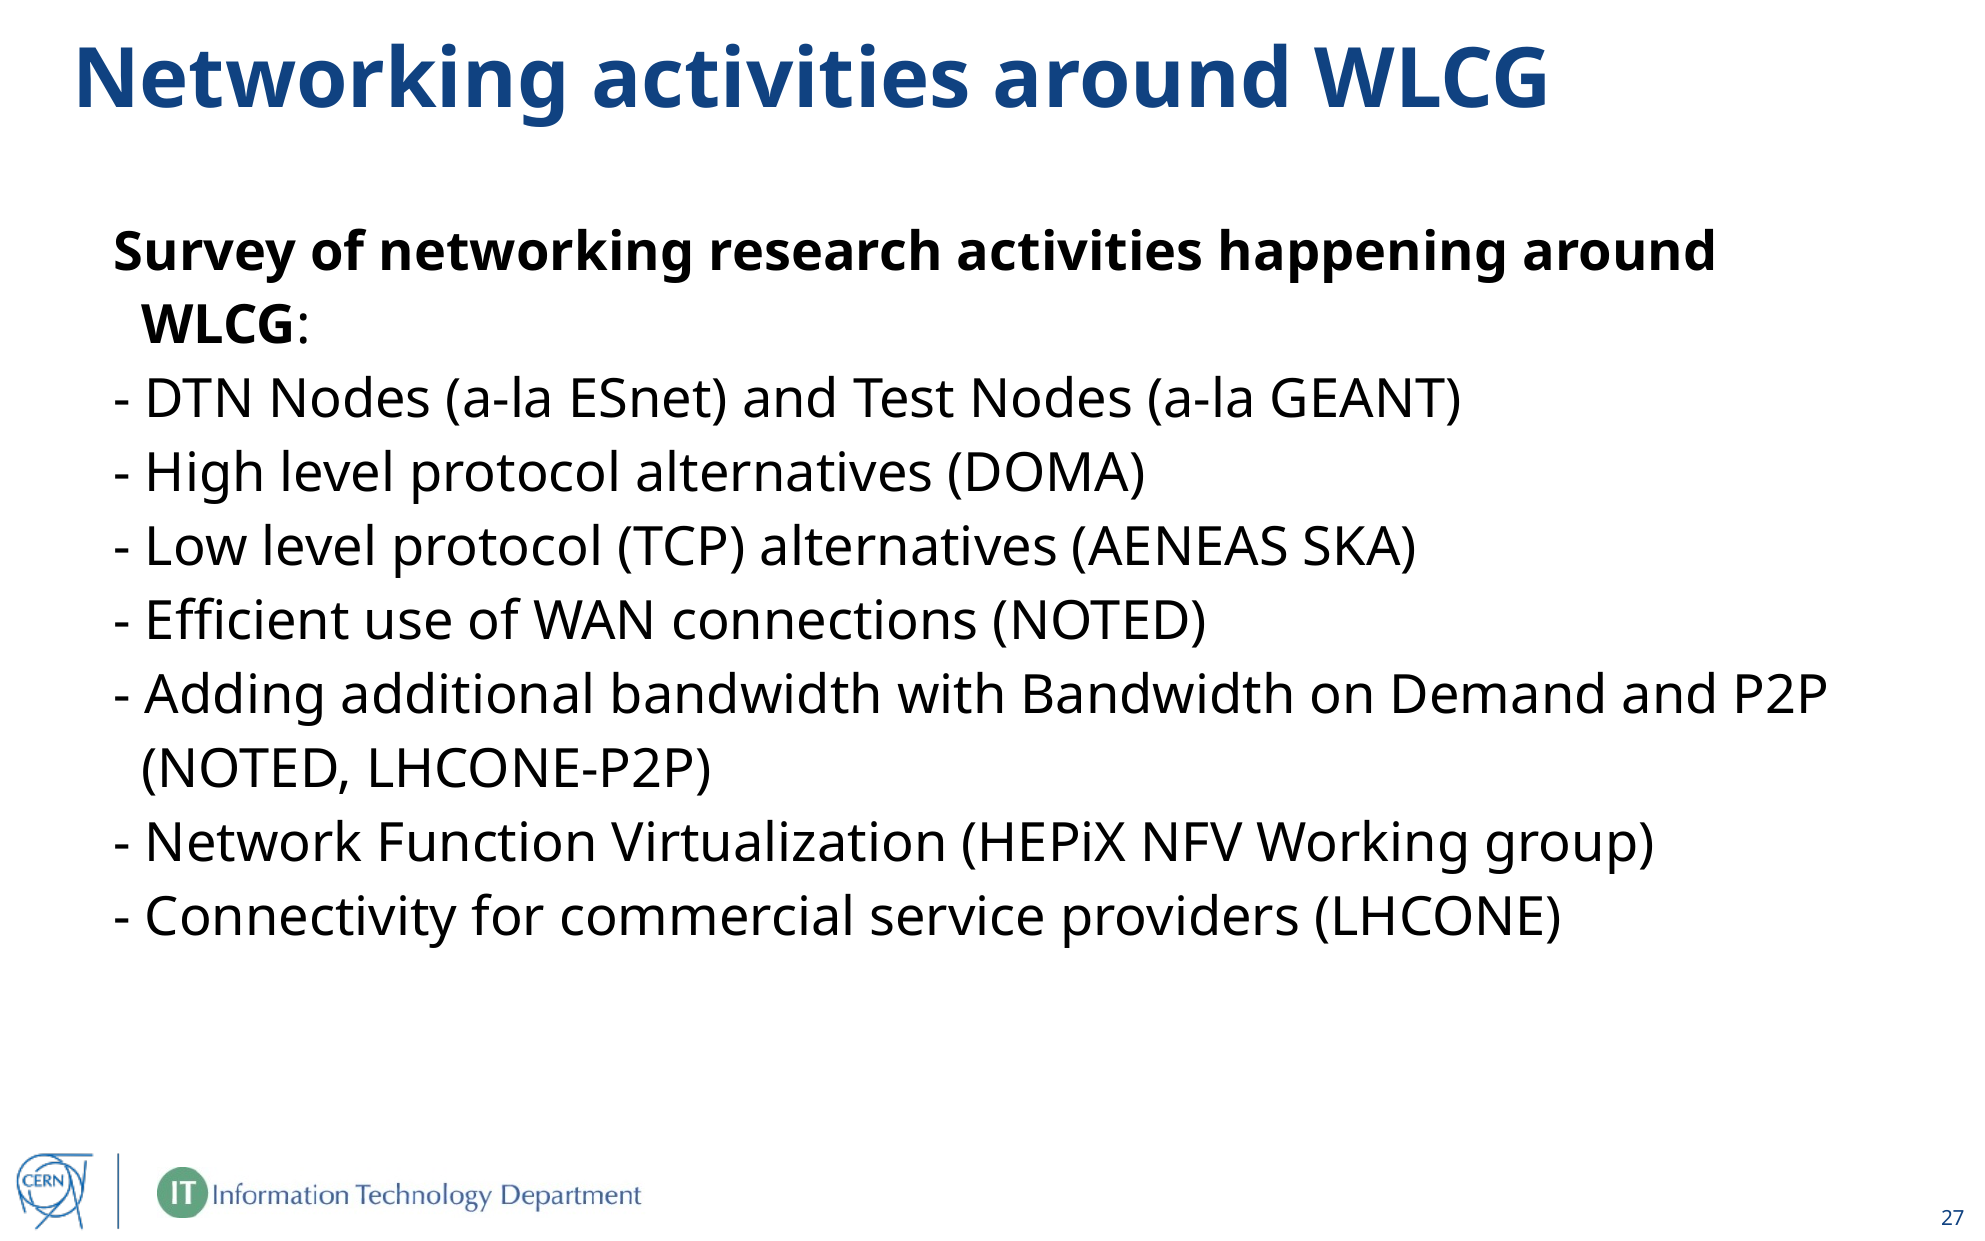

# Networking activities around WLCG
Survey of networking research activities happening around WLCG:
- DTN Nodes (a-la ESnet) and Test Nodes (a-la GEANT)
- High level protocol alternatives (DOMA)
- Low level protocol (TCP) alternatives (AENEAS SKA)
- Efficient use of WAN connections (NOTED)
- Adding additional bandwidth with Bandwidth on Demand and P2P (NOTED, LHCONE-P2P)
- Network Function Virtualization (HEPiX NFV Working group)
- Connectivity for commercial service providers (LHCONE)